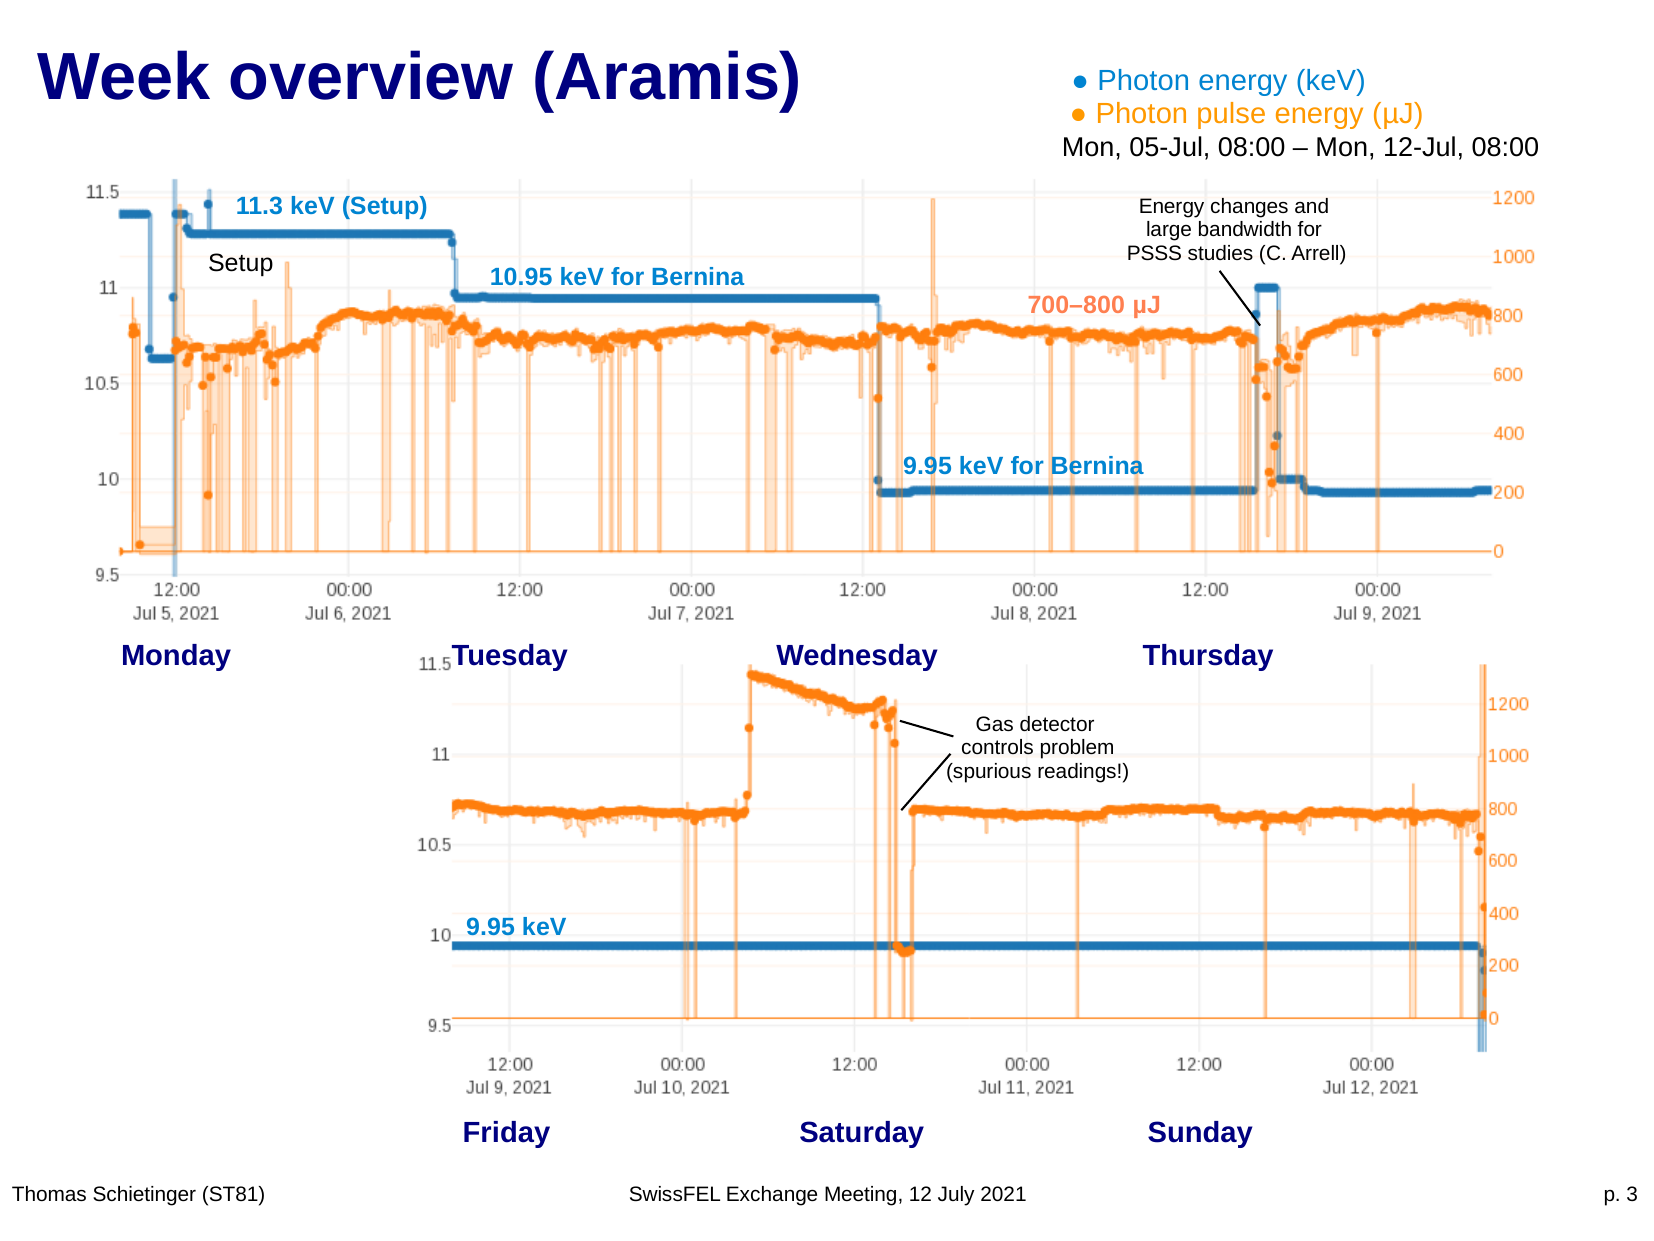

# Week overview (Aramis)
 ● Photon energy (keV)
 ● Photon pulse energy (µJ)
Mon, 05-Jul, 08:00 – Mon, 12-Jul, 08:00
11.3 keV (Setup)
Energy changes and
large bandwidth for
PSSS studies (C. Arrell)
Setup
10.95 keV for Bernina
700–800 µJ
9.95 keV for Bernina
Monday
Tuesday
Wednesday
Thursday
Gas detector
controls problem
(spurious readings!)
9.95 keV
Friday
Saturday
Sunday
3